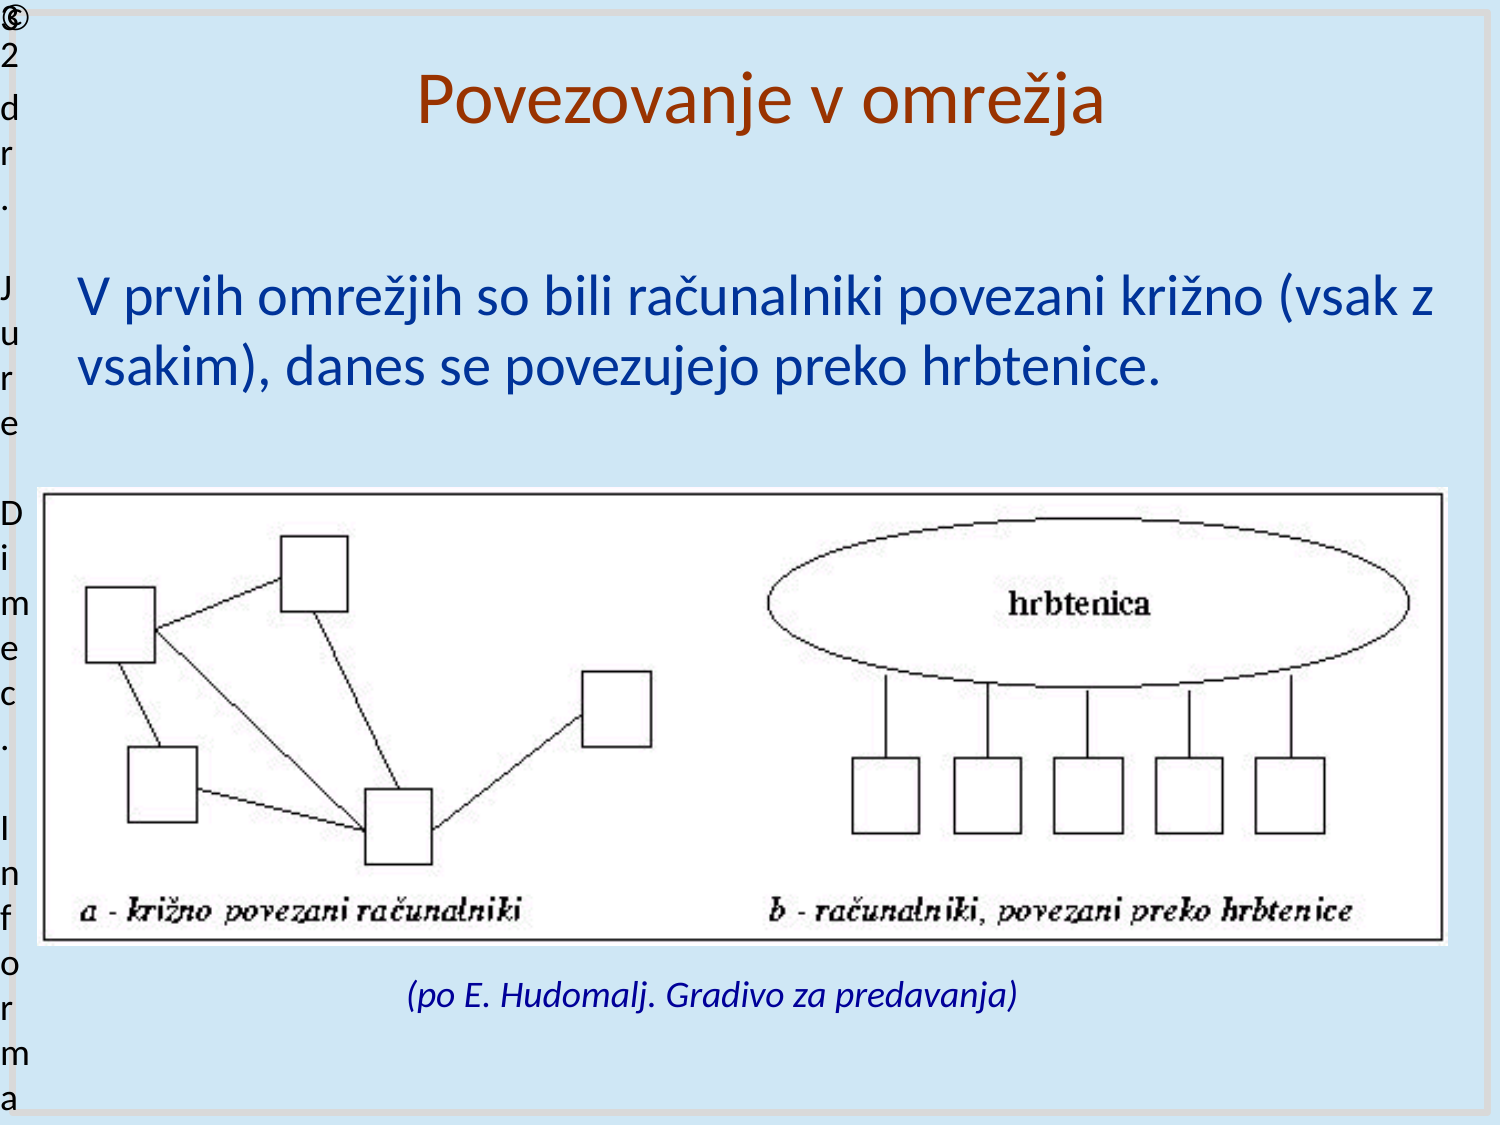

© dr. Jure Dimec. Informacijski viri na Internetu (2012 / 13). Uvod in zgodovina Interneta.
# Povezovanje v omrežja
V prvih omrežjih so bili računalniki povezani križno (vsak z vsakim), danes se povezujejo preko hrbtenice.
(po E. Hudomalj. Gradivo za predavanja)